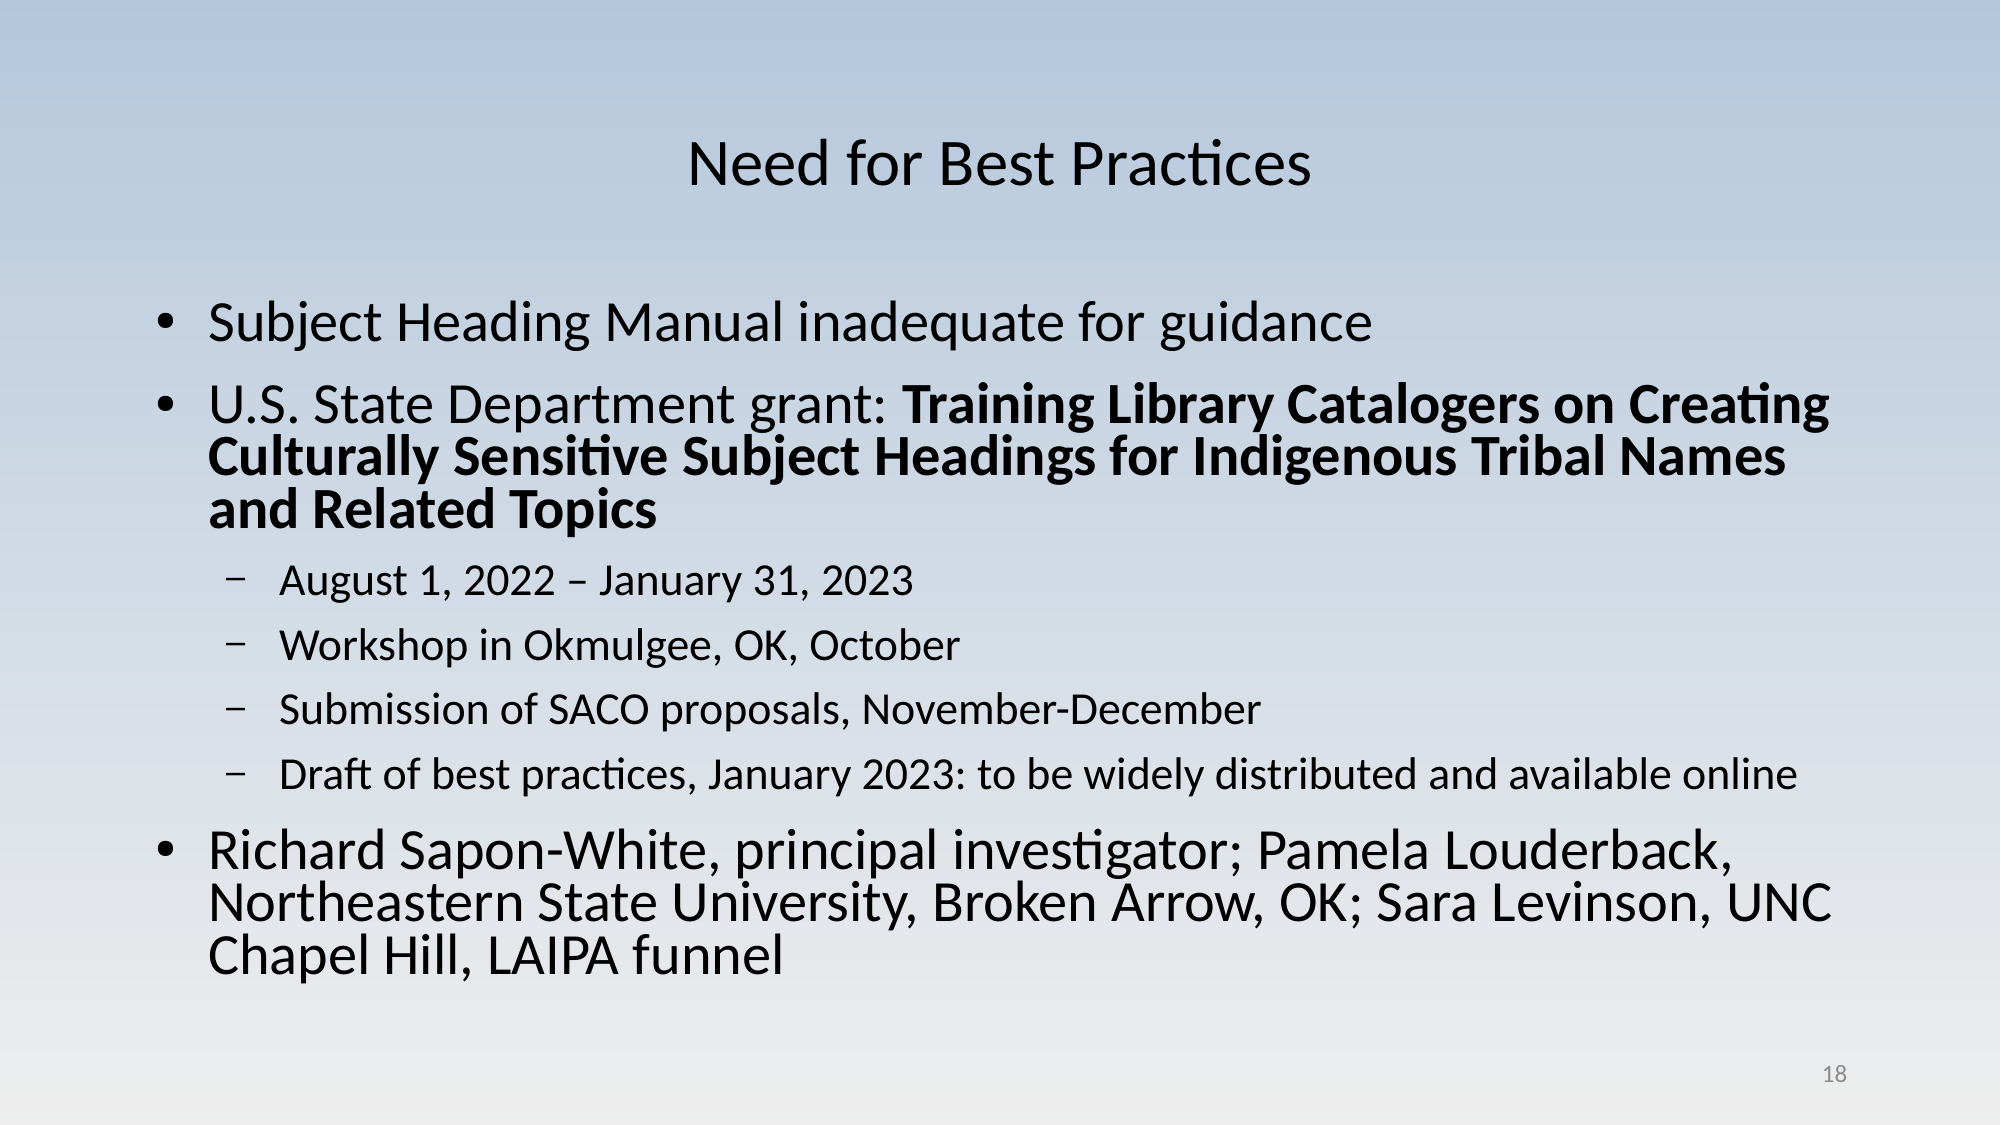

# Need for Best Practices
Subject Heading Manual inadequate for guidance
U.S. State Department grant: Training Library Catalogers on Creating Culturally Sensitive Subject Headings for Indigenous Tribal Names and Related Topics
August 1, 2022 – January 31, 2023
Workshop in Okmulgee, OK, October
Submission of SACO proposals, November-December
Draft of best practices, January 2023: to be widely distributed and available online
Richard Sapon-White, principal investigator; Pamela Louderback, Northeastern State University, Broken Arrow, OK; Sara Levinson, UNC Chapel Hill, LAIPA funnel
18